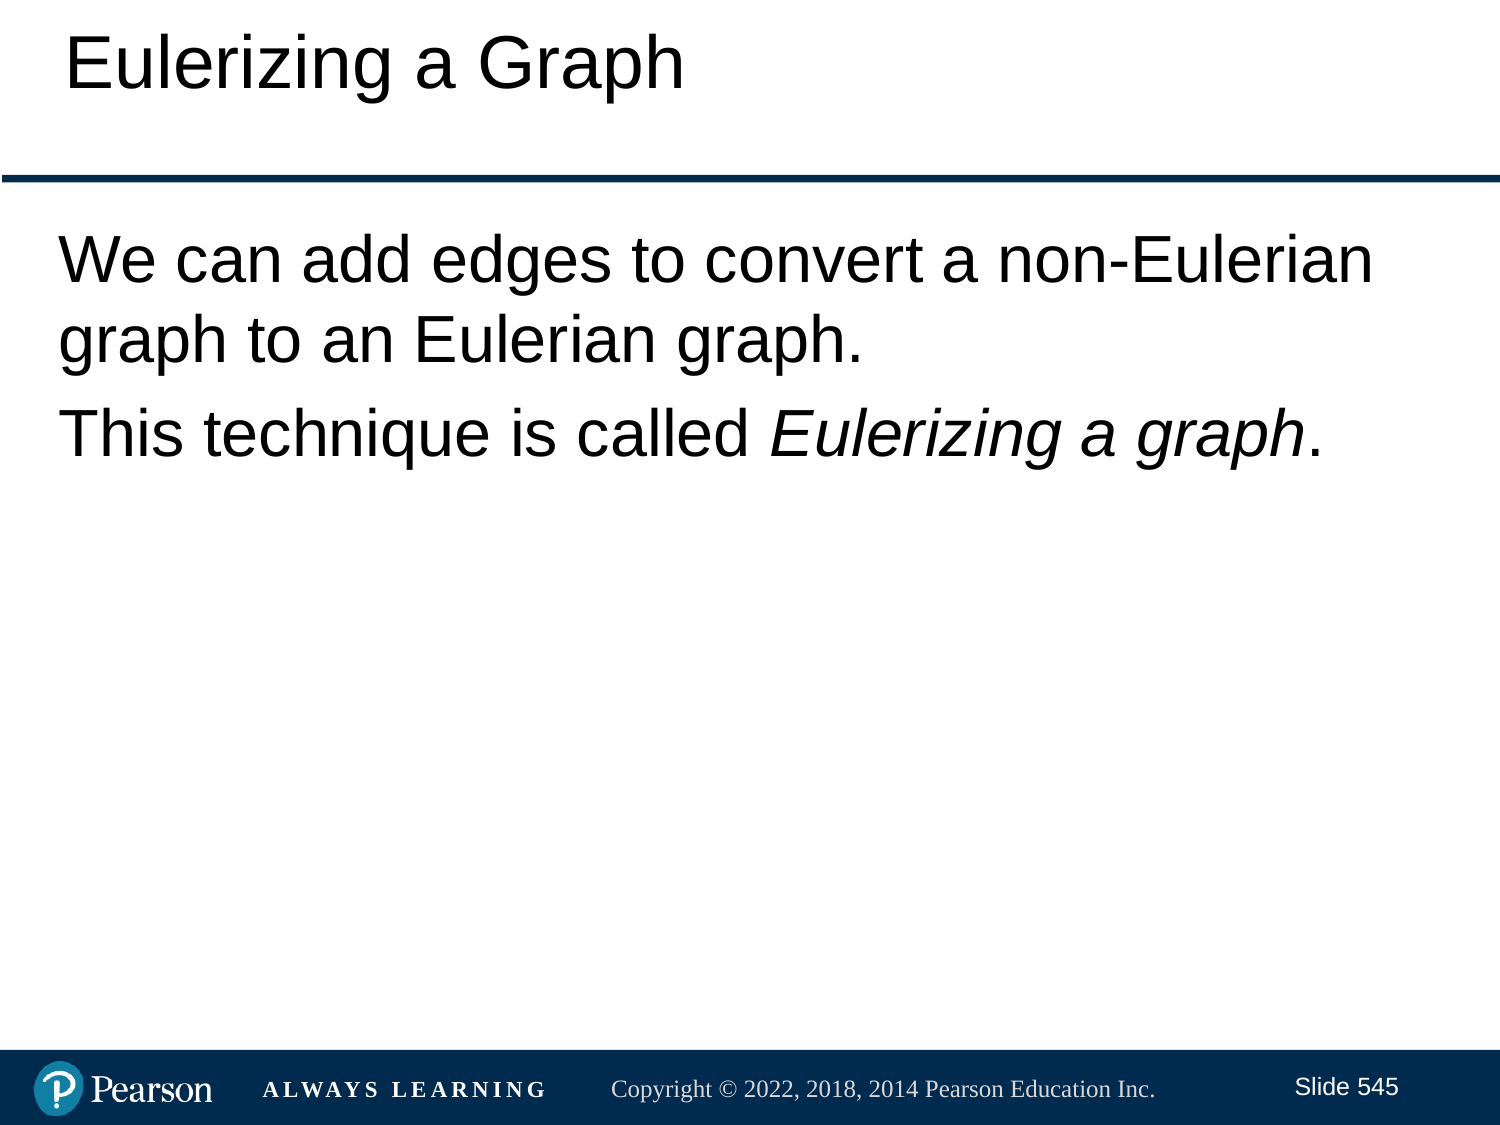

# Eulerizing a Graph
We can add edges to convert a non-Eulerian graph to an Eulerian graph.
This technique is called Eulerizing a graph.